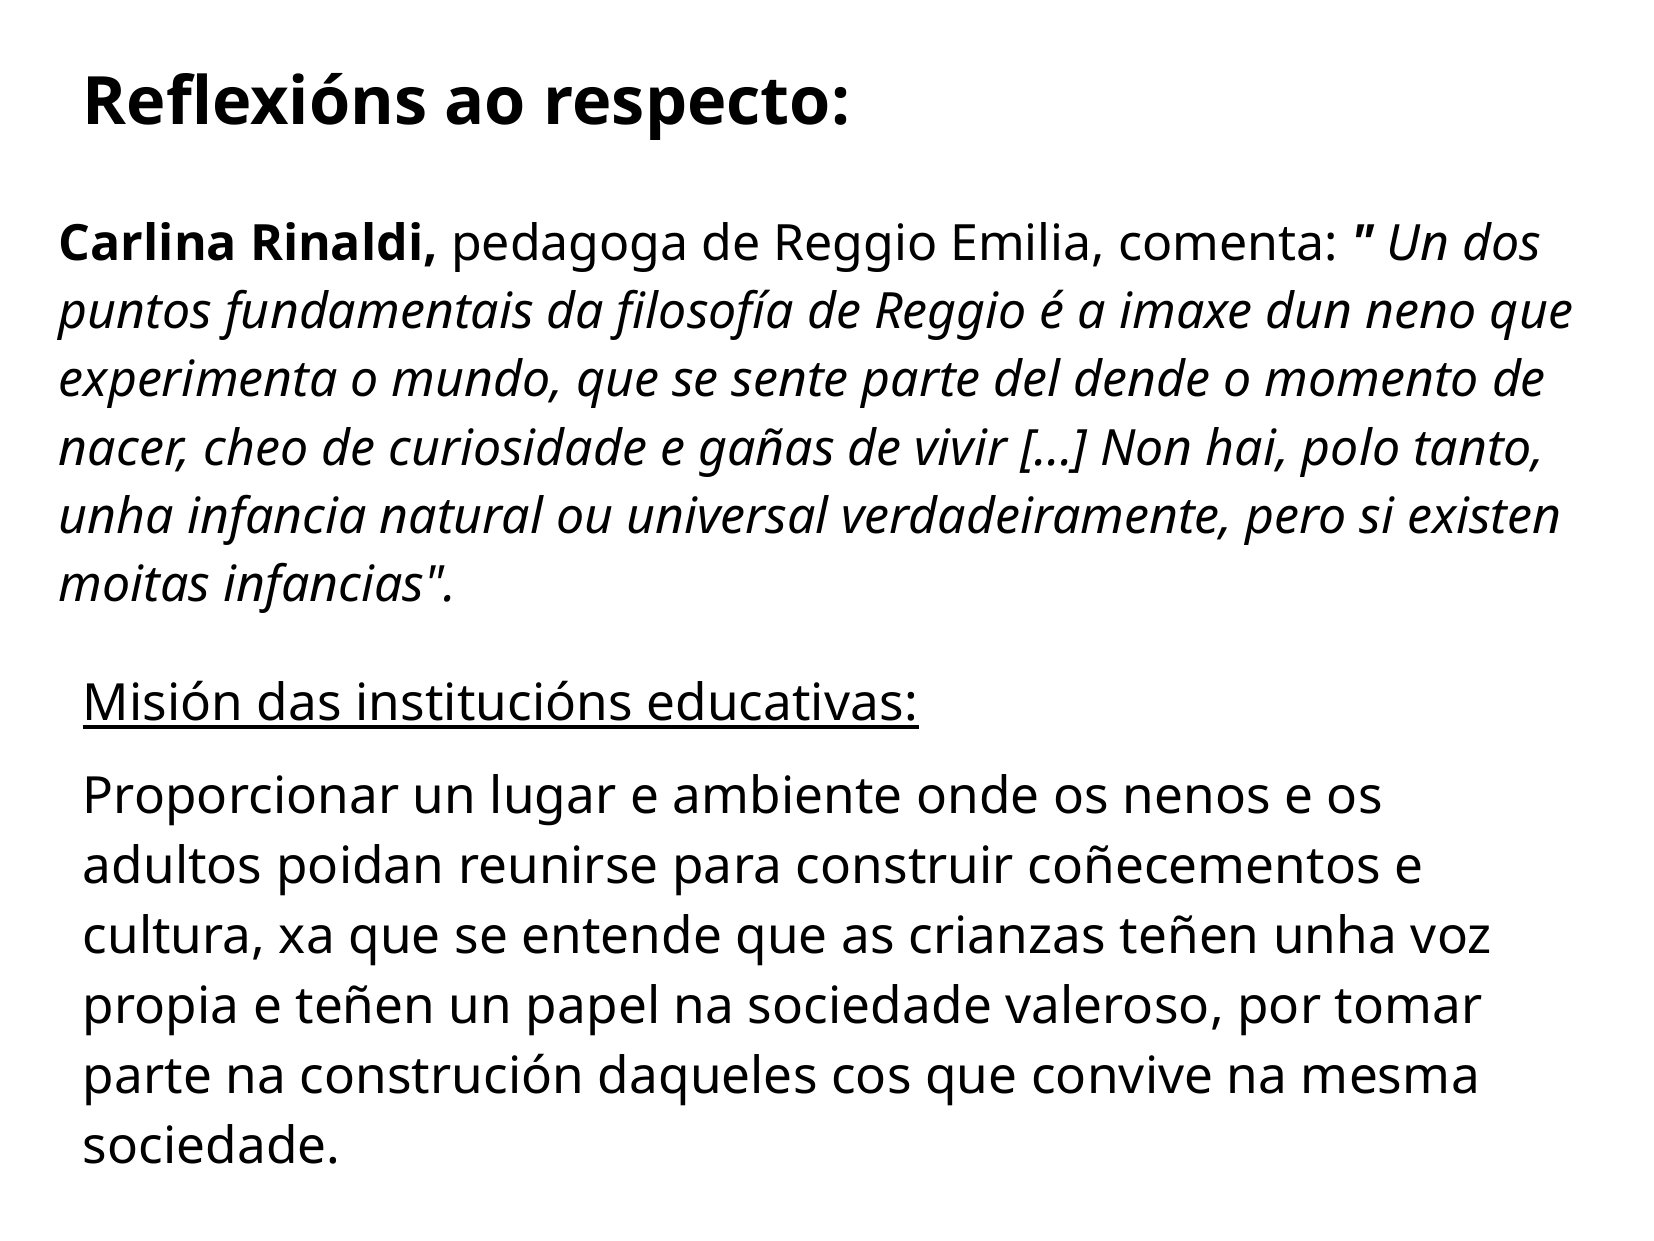

# Reflexións ao respecto:
Carlina Rinaldi, pedagoga de Reggio Emilia, comenta: " Un dos puntos fundamentais da filosofía de Reggio é a imaxe dun neno que experimenta o mundo, que se sente parte del dende o momento de nacer, cheo de curiosidade e gañas de vivir [...] Non hai, polo tanto, unha infancia natural ou universal verdadeiramente, pero si existen moitas infancias".
Misión das institucións educativas:
Proporcionar un lugar e ambiente onde os nenos e os adultos poidan reunirse para construir coñecementos e cultura, xa que se entende que as crianzas teñen unha voz propia e teñen un papel na sociedade valeroso, por tomar parte na construción daqueles cos que convive na mesma sociedade.